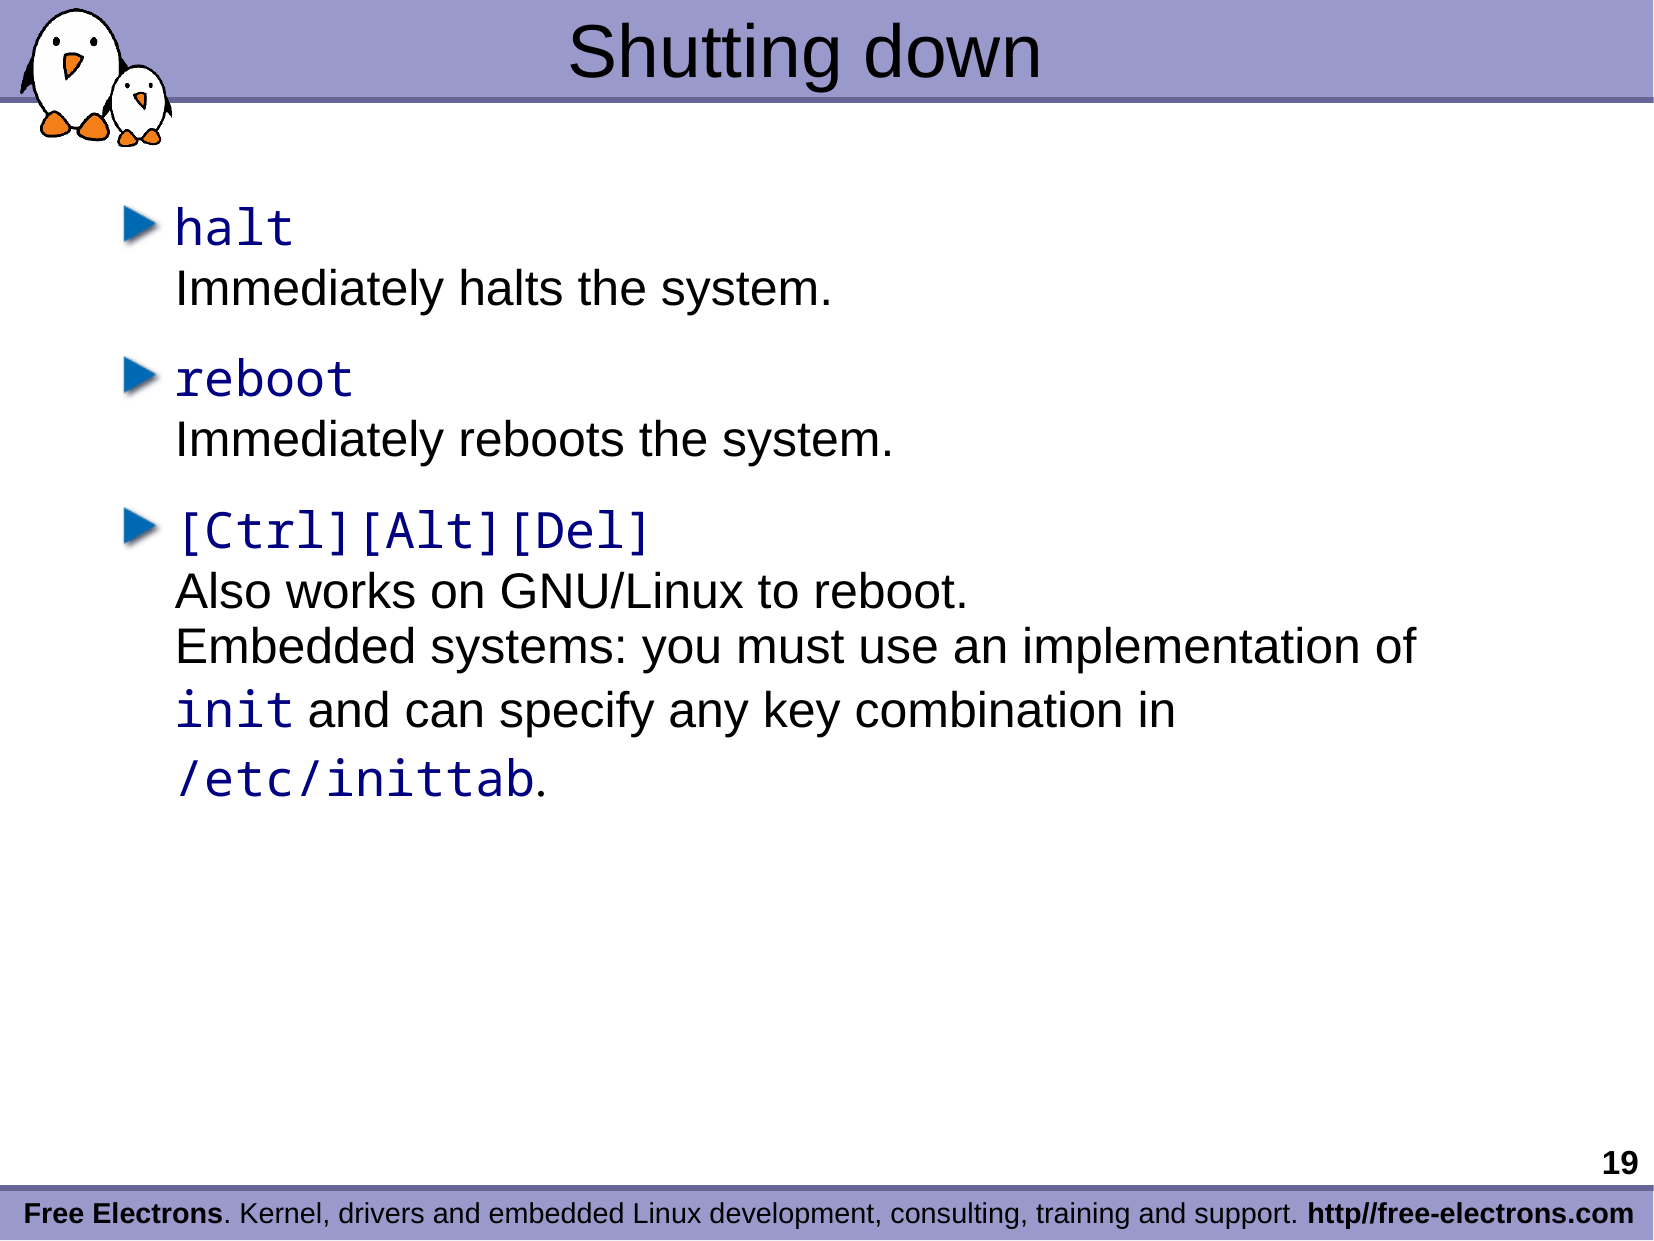

# Shutting down
halt
Immediately halts the system.
reboot
Immediately reboots the system.
[Ctrl][Alt][Del]
Also works on GNU/Linux to reboot.
Embedded systems: you must use an implementation of init and can specify any key combination in /etc/inittab.